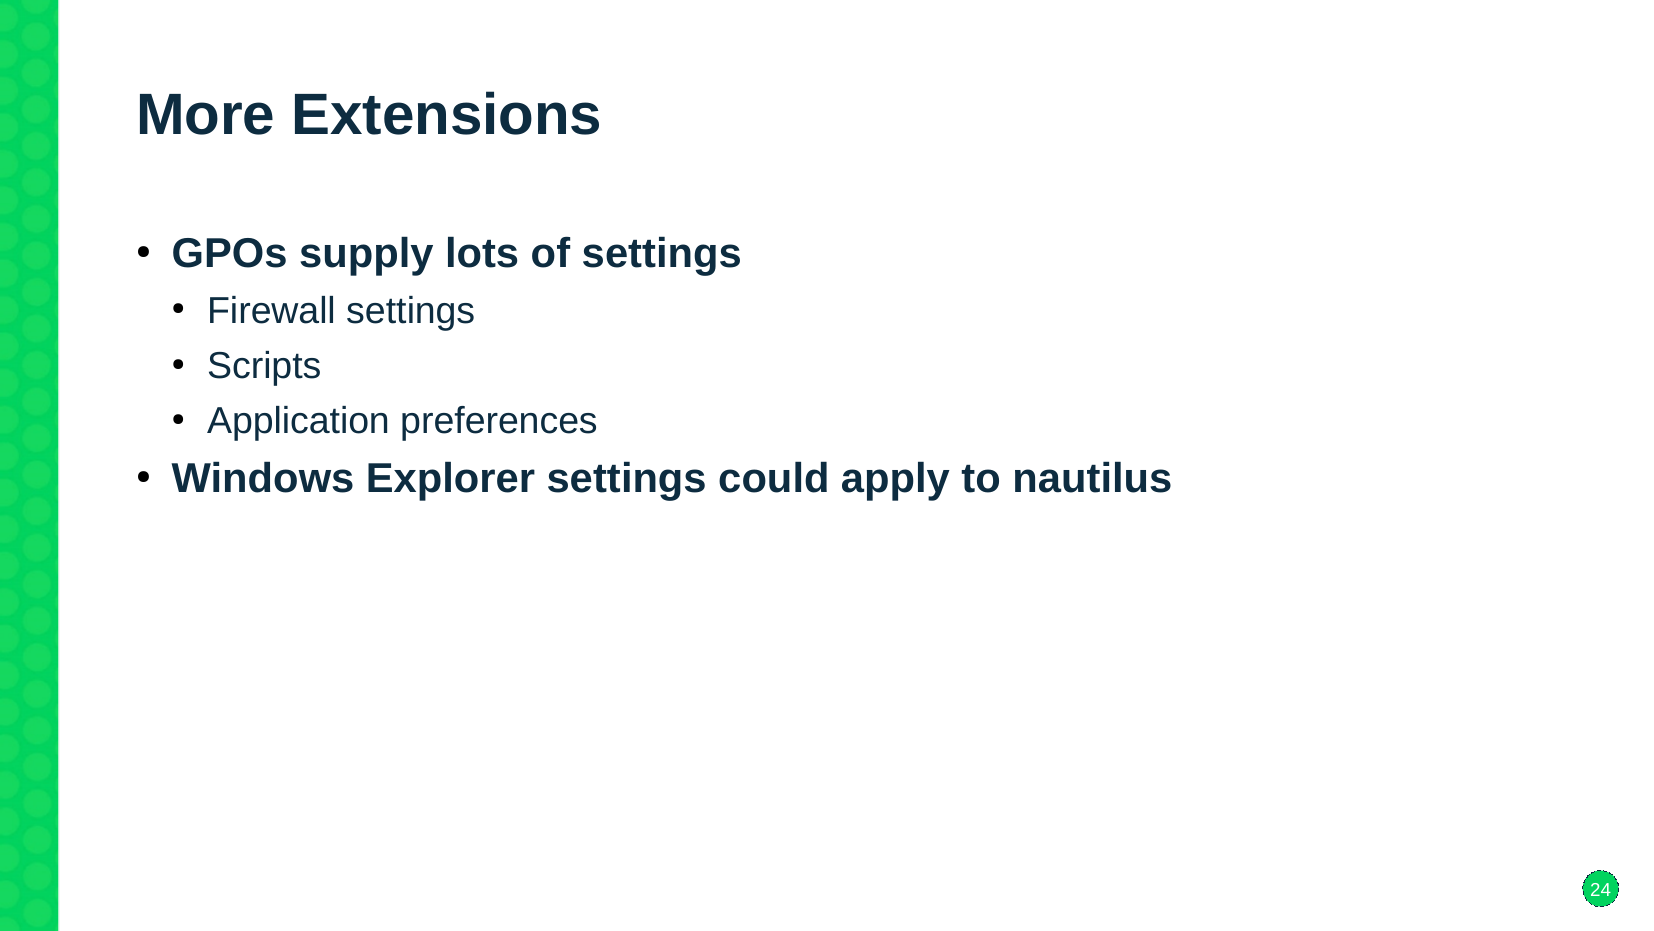

# More Extensions
GPOs supply lots of settings
Firewall settings
Scripts
Application preferences
Windows Explorer settings could apply to nautilus
24